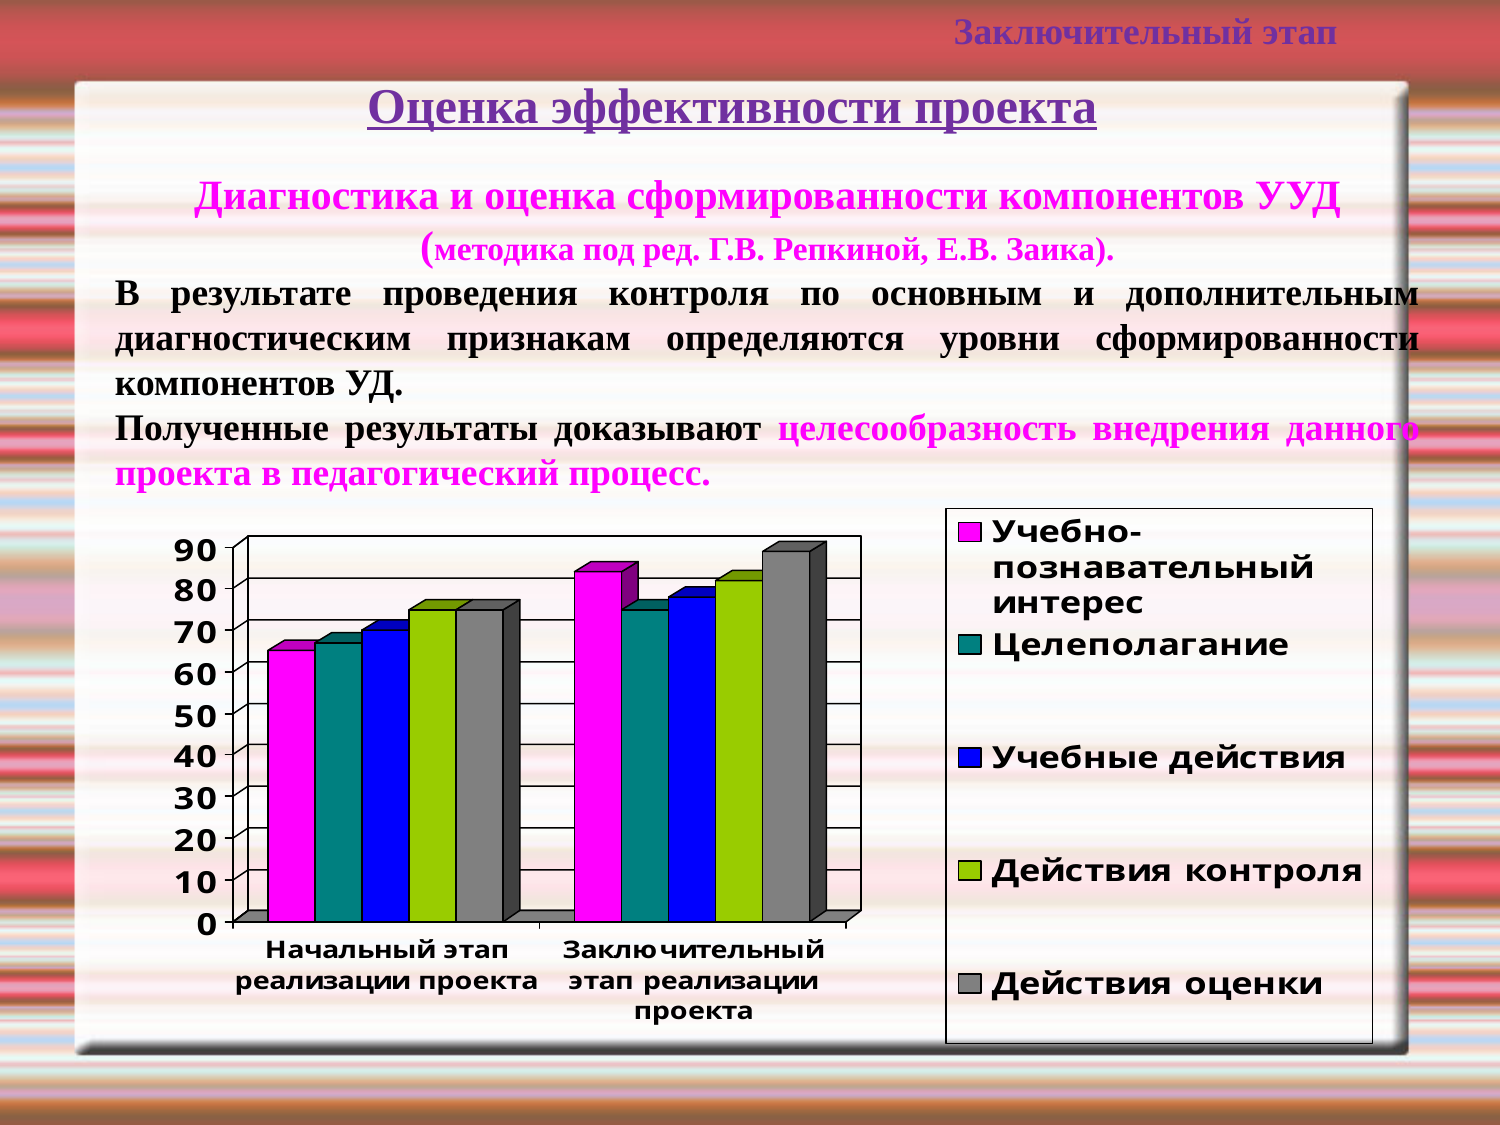

Заключительный этап
Оценка эффективности проекта
Диагностика и оценка сформированности компонентов УУД
(методика под ред. Г.В. Репкиной, Е.В. Заика).
В результате проведения контроля по основным и дополнительным диагностическим признакам определяются уровни сформированности компонентов УД.
Полученные результаты доказывают целесообразность внедрения данного проекта в педагогический процесс.